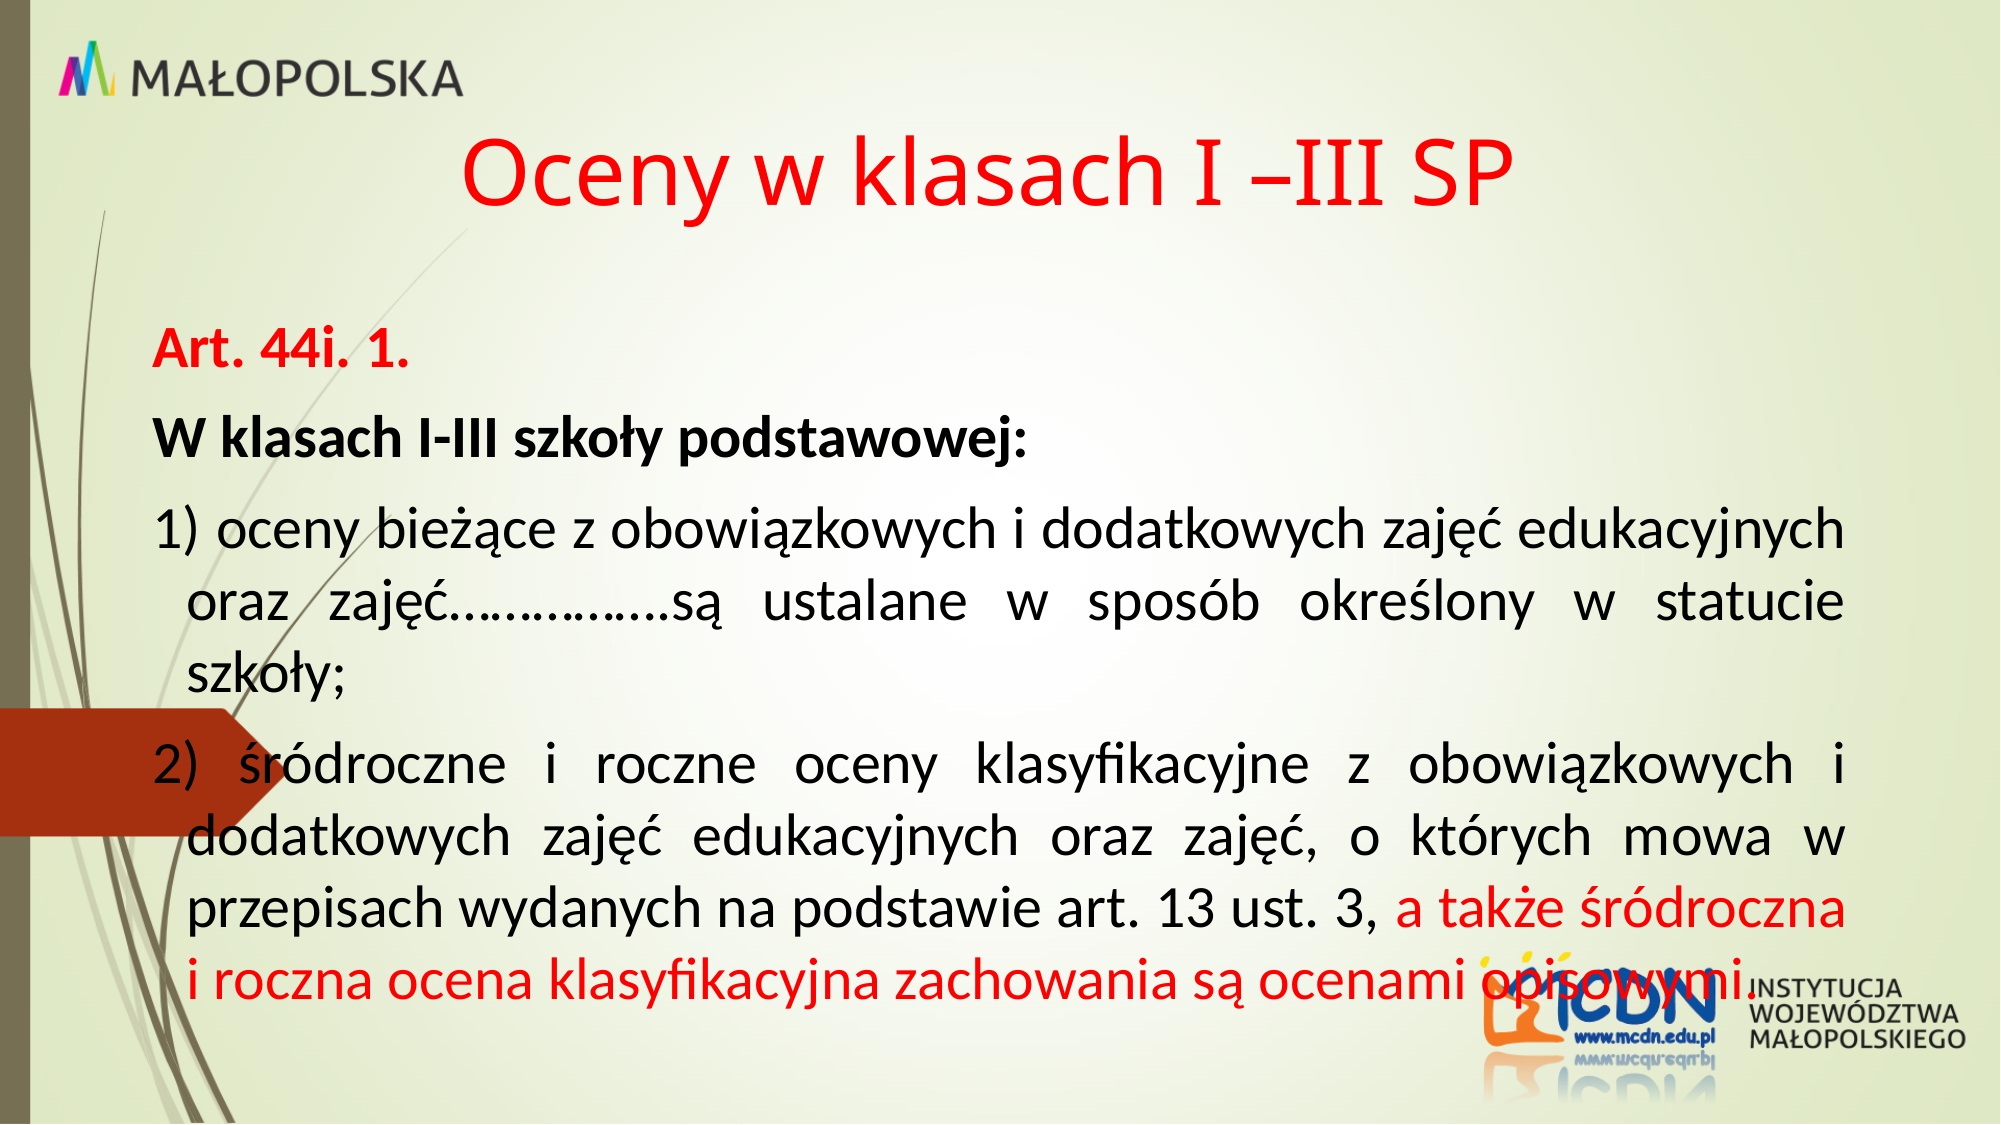

# Oceny w klasach I –III SP
Art. 44i. 1.
W klasach I-III szkoły podstawowej:
1) oceny bieżące z obowiązkowych i dodatkowych zajęć edukacyjnych oraz zajęć…………….są ustalane w sposób określony w statucie szkoły;
2) śródroczne i roczne oceny klasyfikacyjne z obowiązkowych i dodatkowych zajęć edukacyjnych oraz zajęć, o których mowa w przepisach wydanych na podstawie art. 13 ust. 3, a także śródroczna i roczna ocena klasyfikacyjna zachowania są ocenami opisowymi.